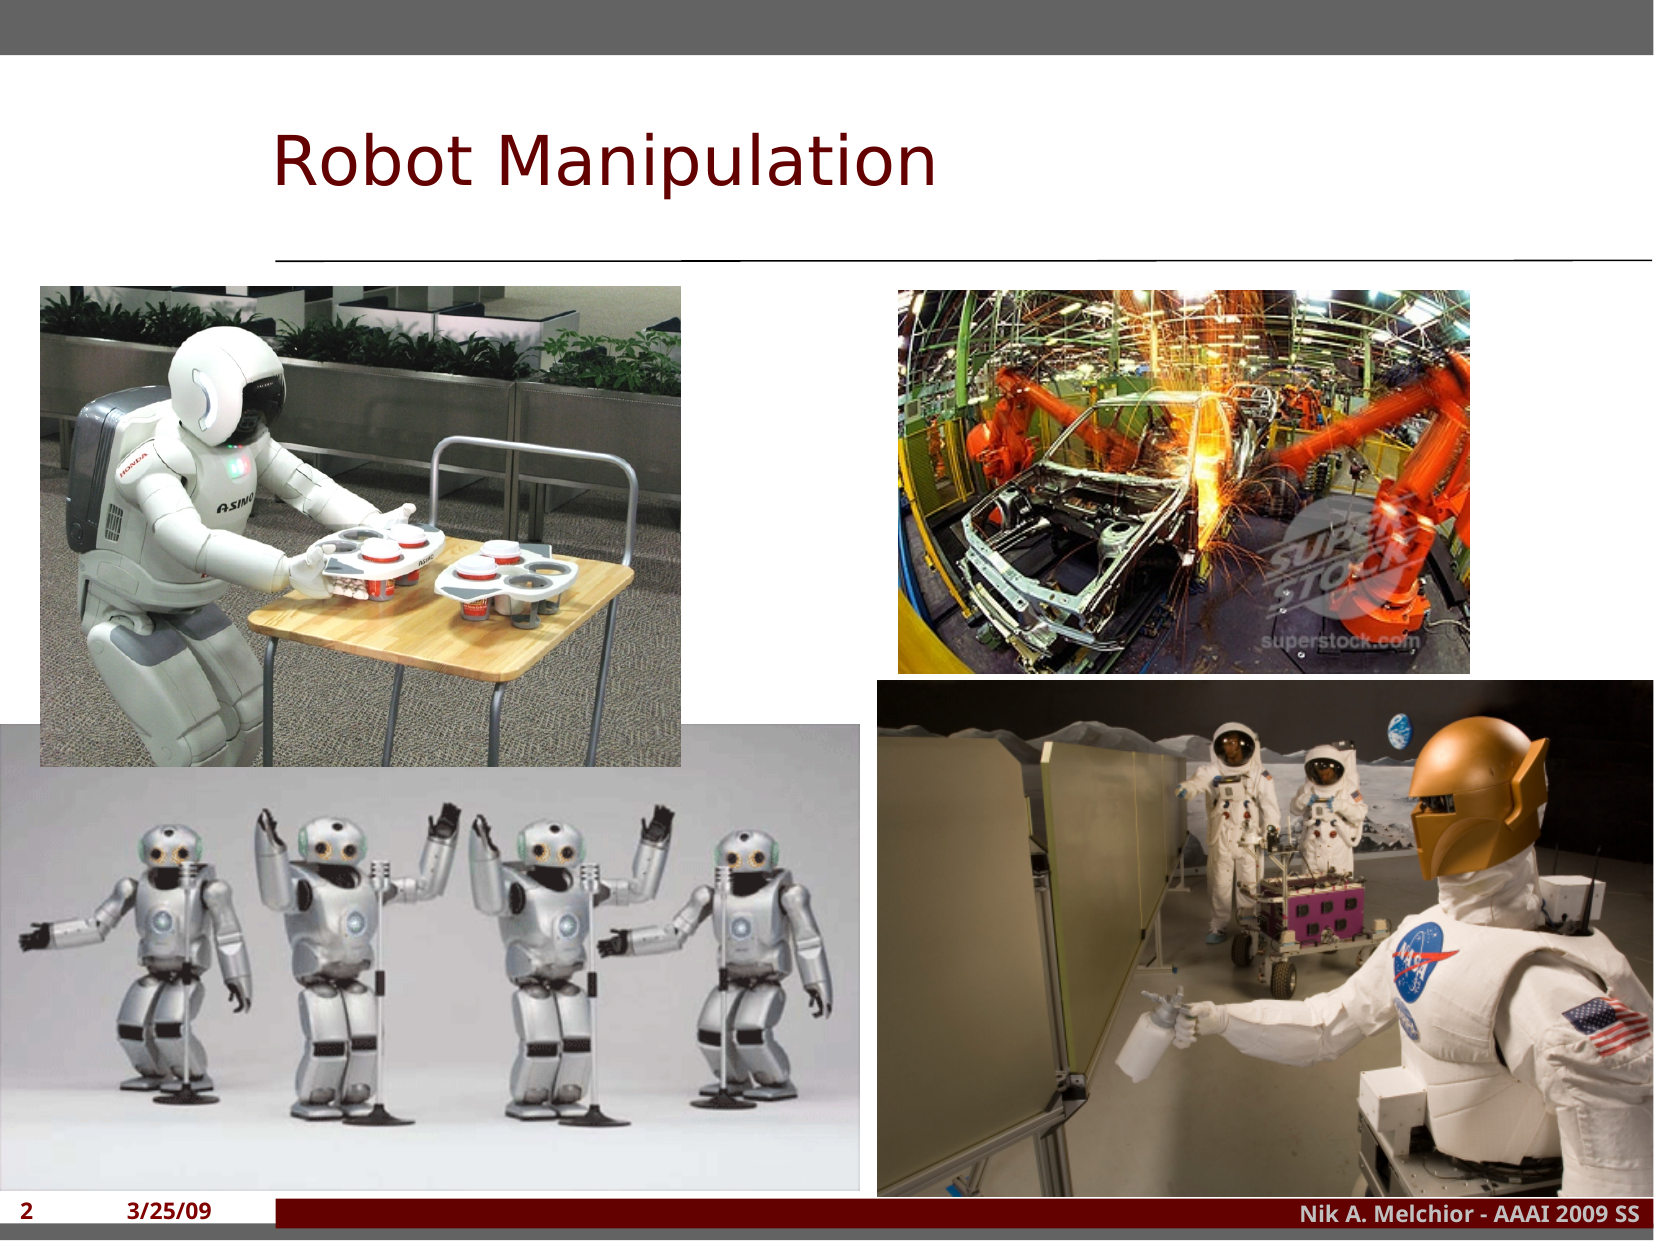

# Robot Manipulation
2
3/25/09
Nik A. Melchior - AAAI 2009 SS